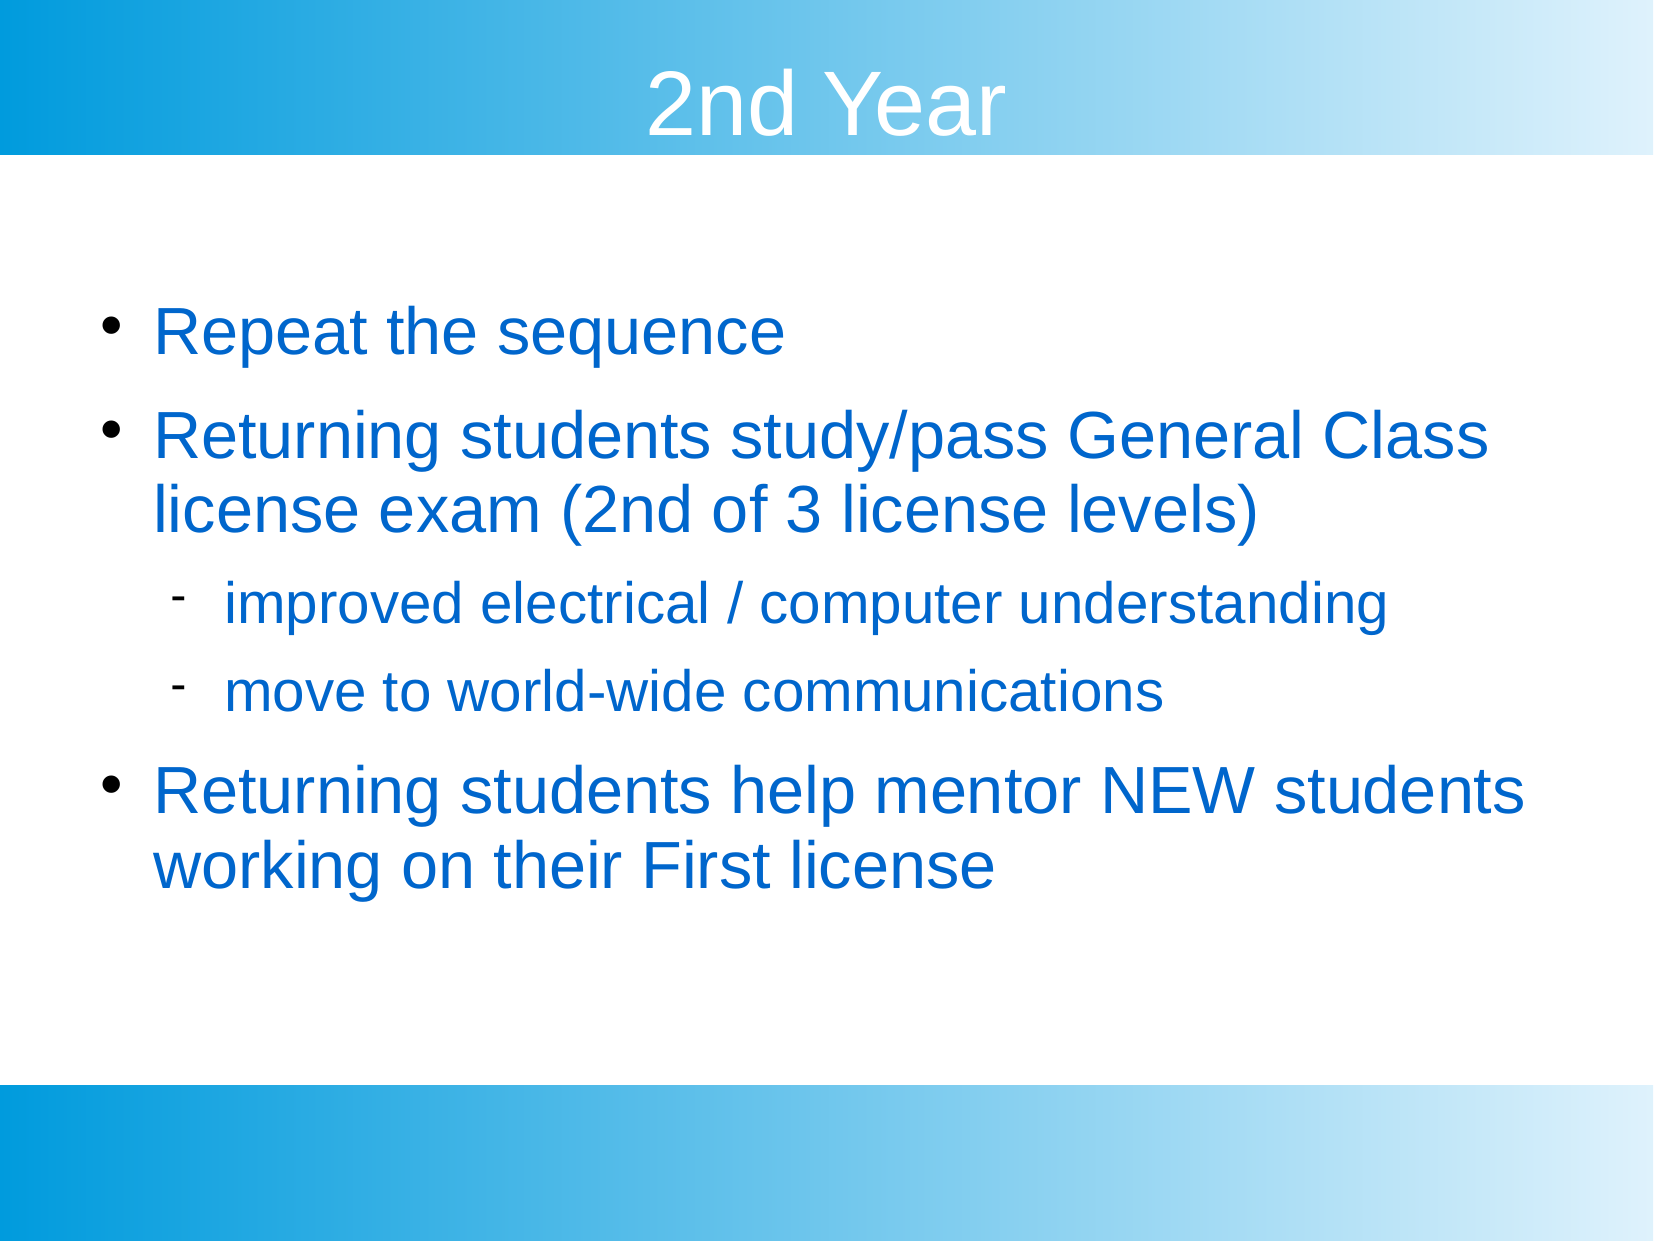

# 2nd Year
Repeat the sequence
Returning students study/pass General Class license exam (2nd of 3 license levels)
improved electrical / computer understanding
move to world-wide communications
Returning students help mentor NEW students working on their First license